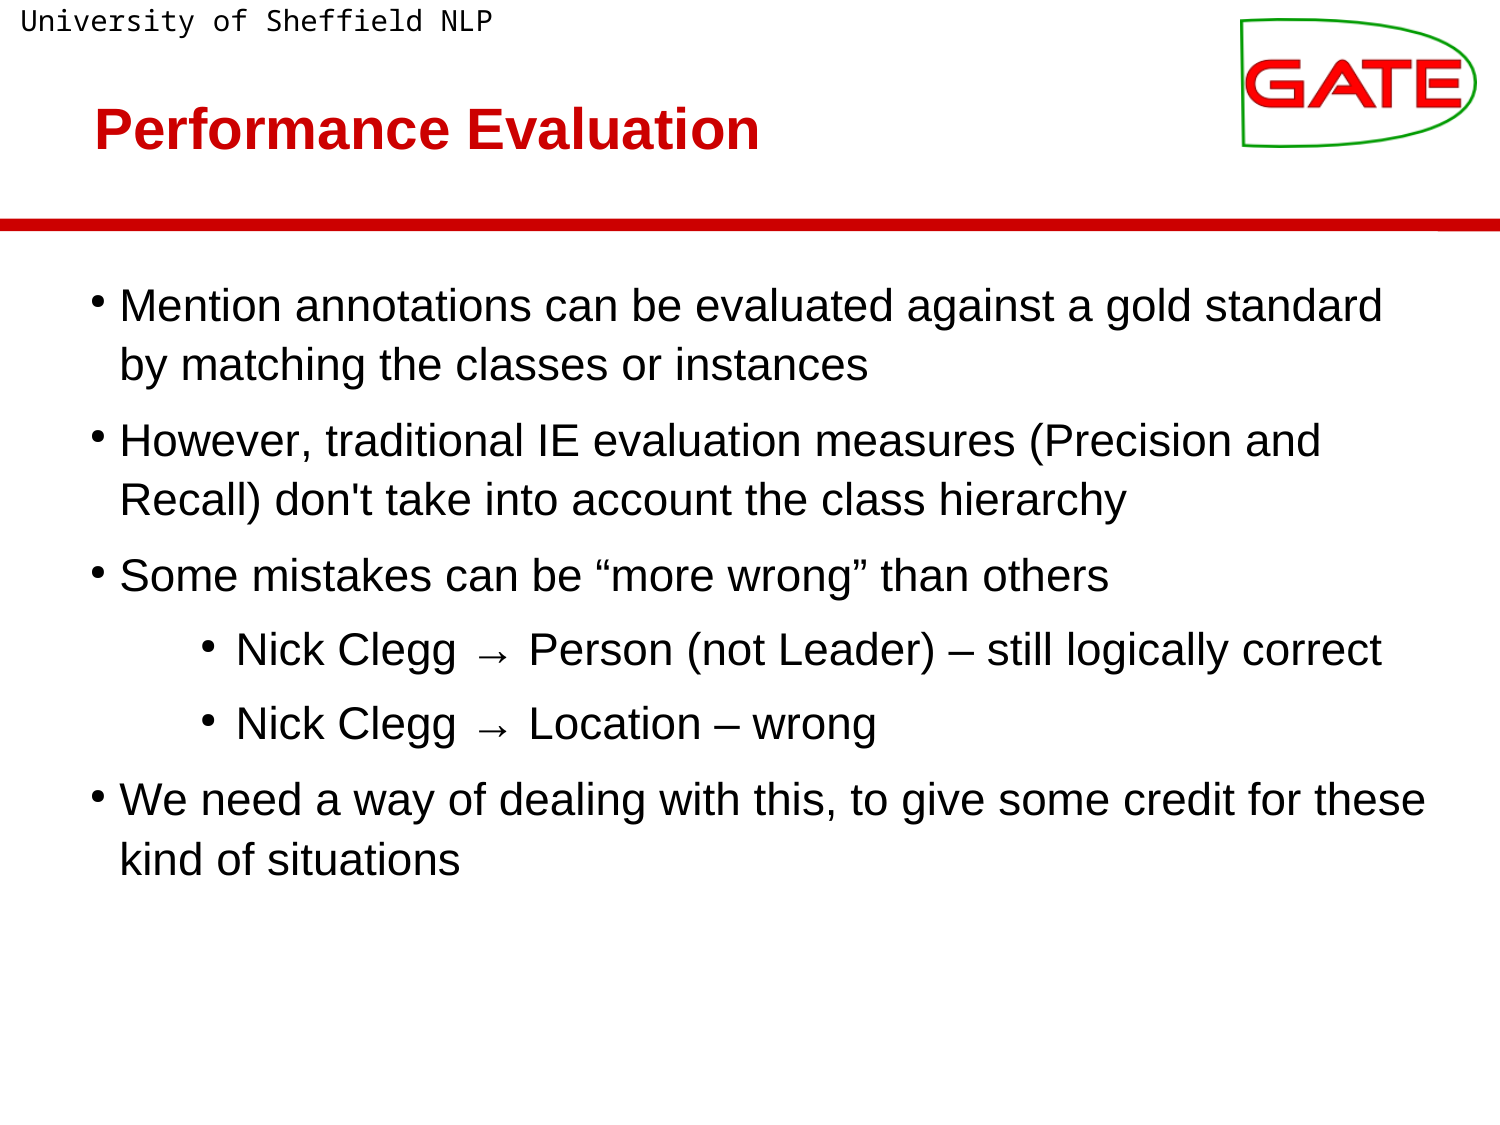

# Performance Evaluation
Mention annotations can be evaluated against a gold standard by matching the classes or instances
However, traditional IE evaluation measures (Precision and Recall) don't take into account the class hierarchy
Some mistakes can be “more wrong” than others
Nick Clegg → Person (not Leader) – still logically correct
Nick Clegg → Location – wrong
We need a way of dealing with this, to give some credit for these kind of situations